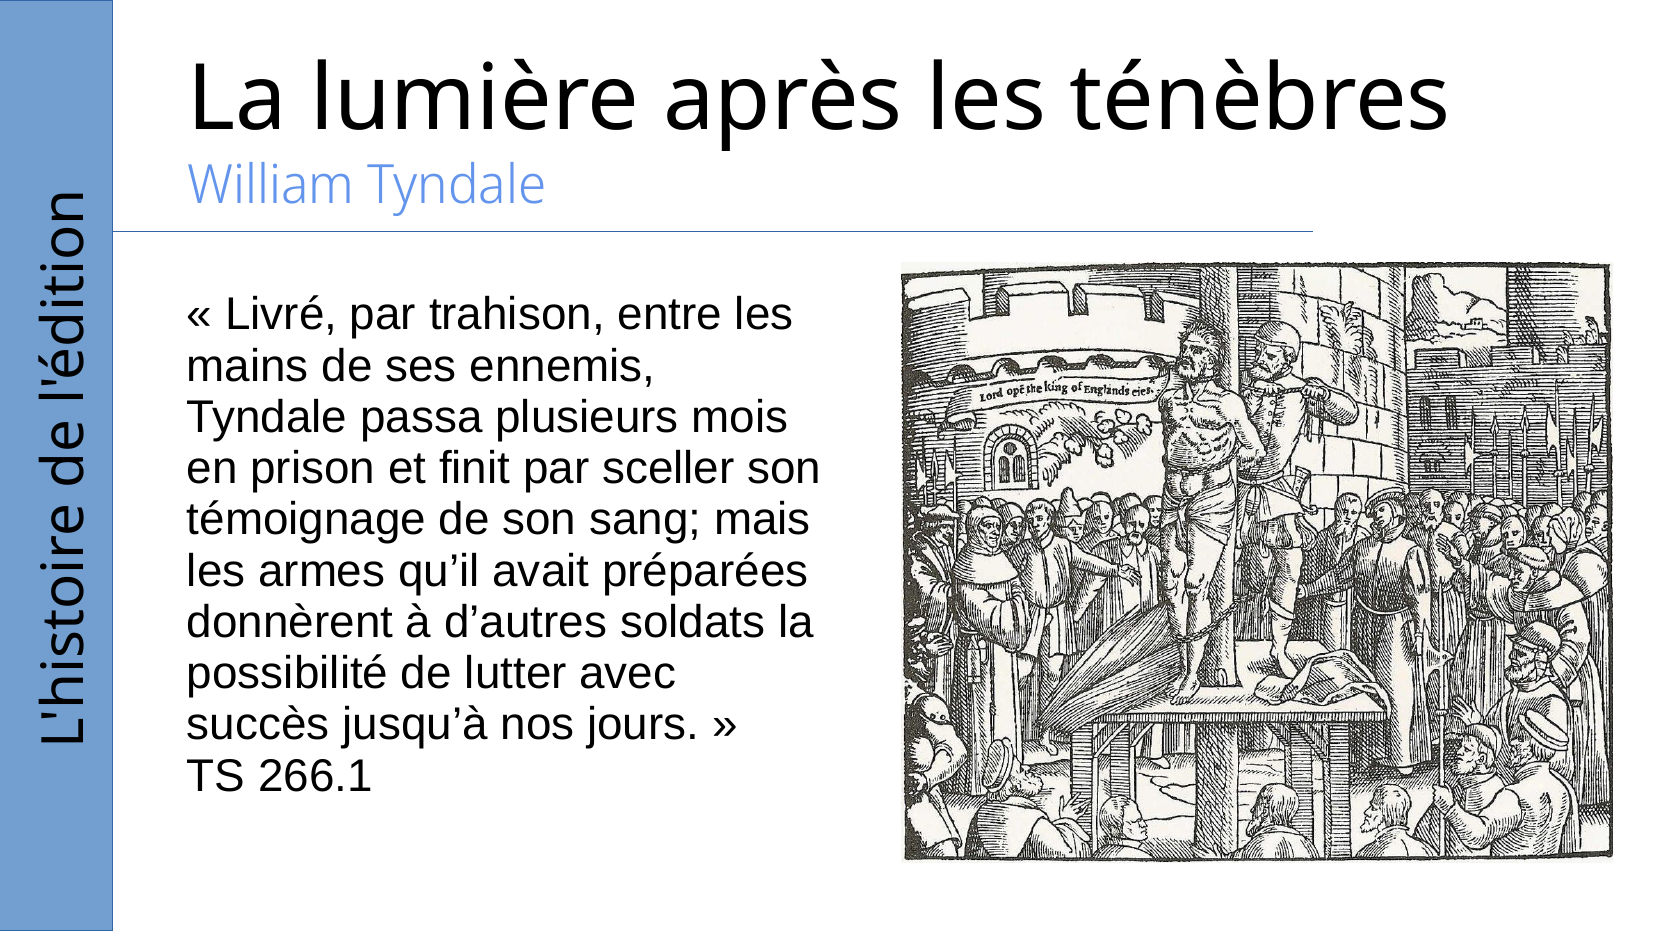

# La lumière après les ténèbres
William Tyndale
« Livré, par trahison, entre les mains de ses ennemis, Tyndale passa plusieurs mois en prison et finit par sceller son témoignage de son sang; mais les armes qu’il avait préparées donnèrent à d’autres soldats la possibilité de lutter avec succès jusqu’à nos jours. » TS 266.1
L'histoire de l'édition